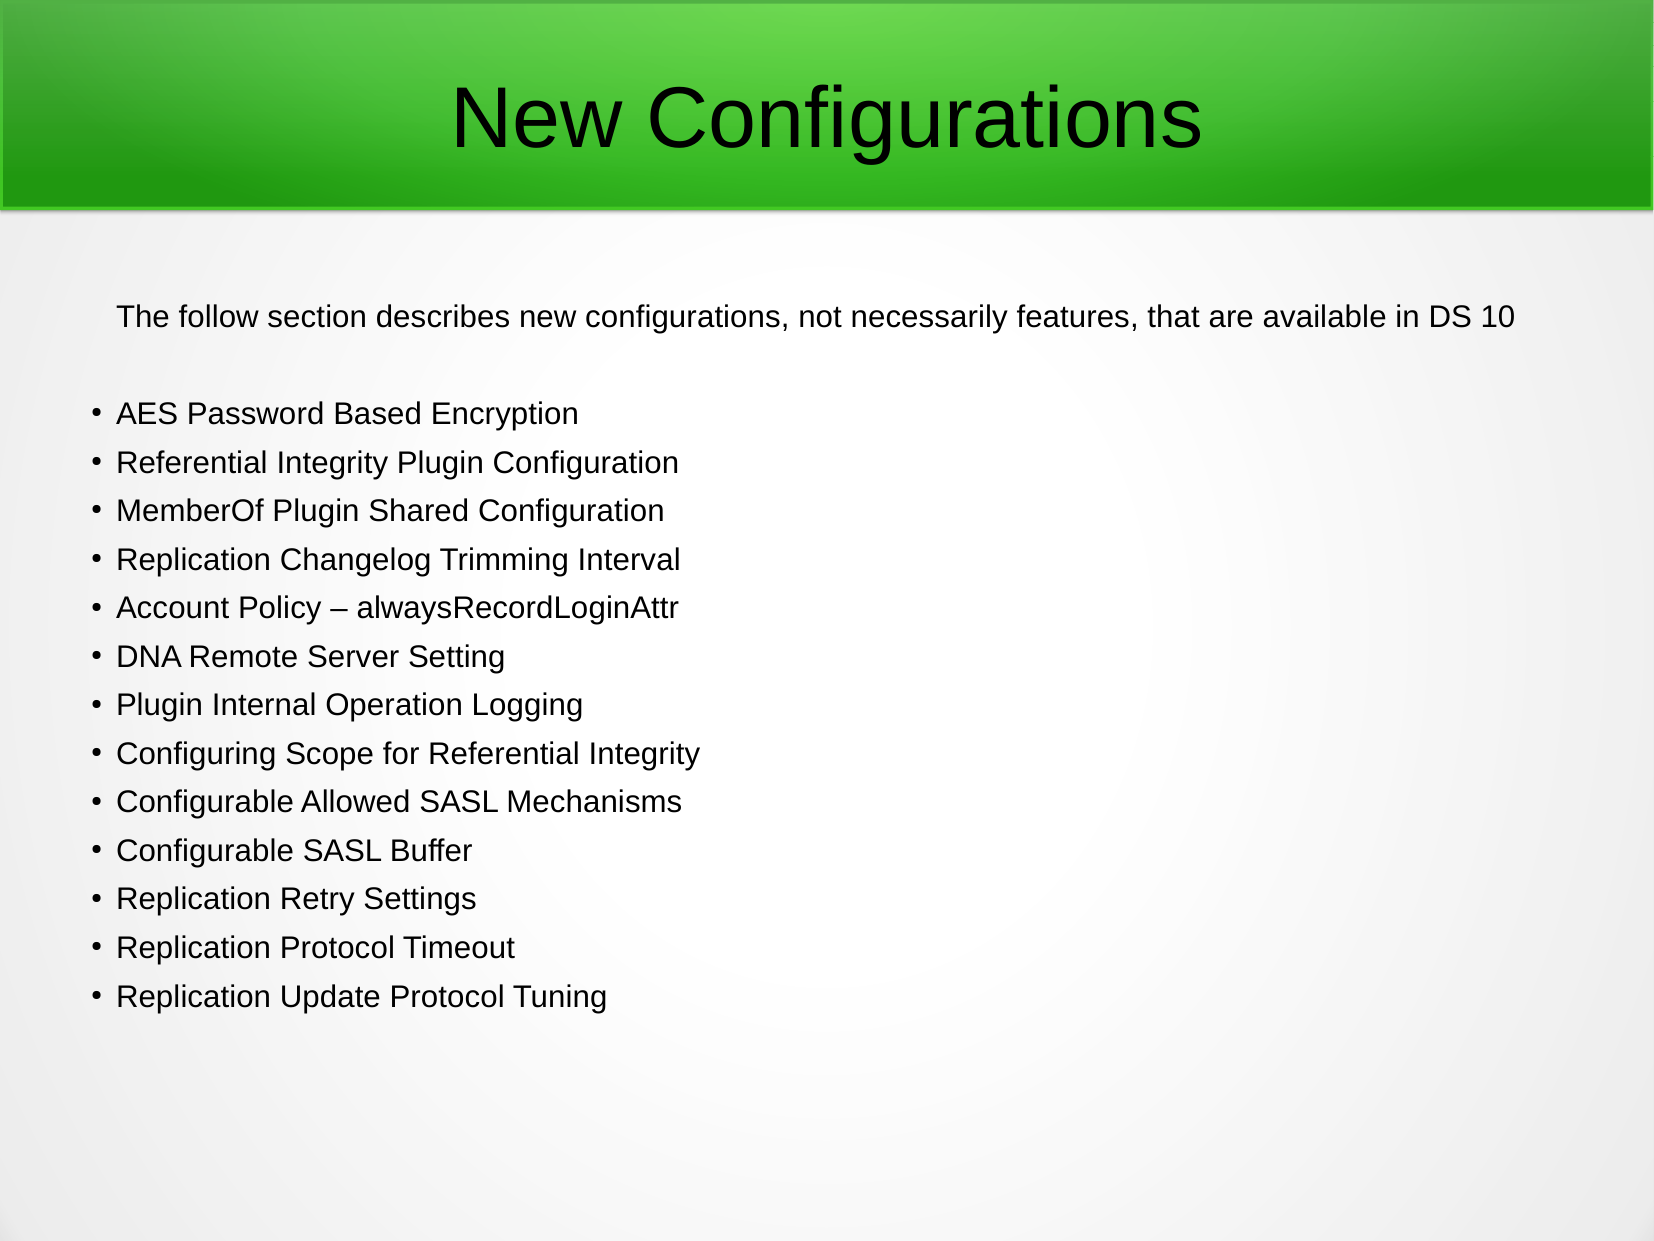

# New Configurations
The follow section describes new configurations, not necessarily features, that are available in DS 10
AES Password Based Encryption
Referential Integrity Plugin Configuration
MemberOf Plugin Shared Configuration
Replication Changelog Trimming Interval
Account Policy – alwaysRecordLoginAttr
DNA Remote Server Setting
Plugin Internal Operation Logging
Configuring Scope for Referential Integrity
Configurable Allowed SASL Mechanisms
Configurable SASL Buffer
Replication Retry Settings
Replication Protocol Timeout
Replication Update Protocol Tuning